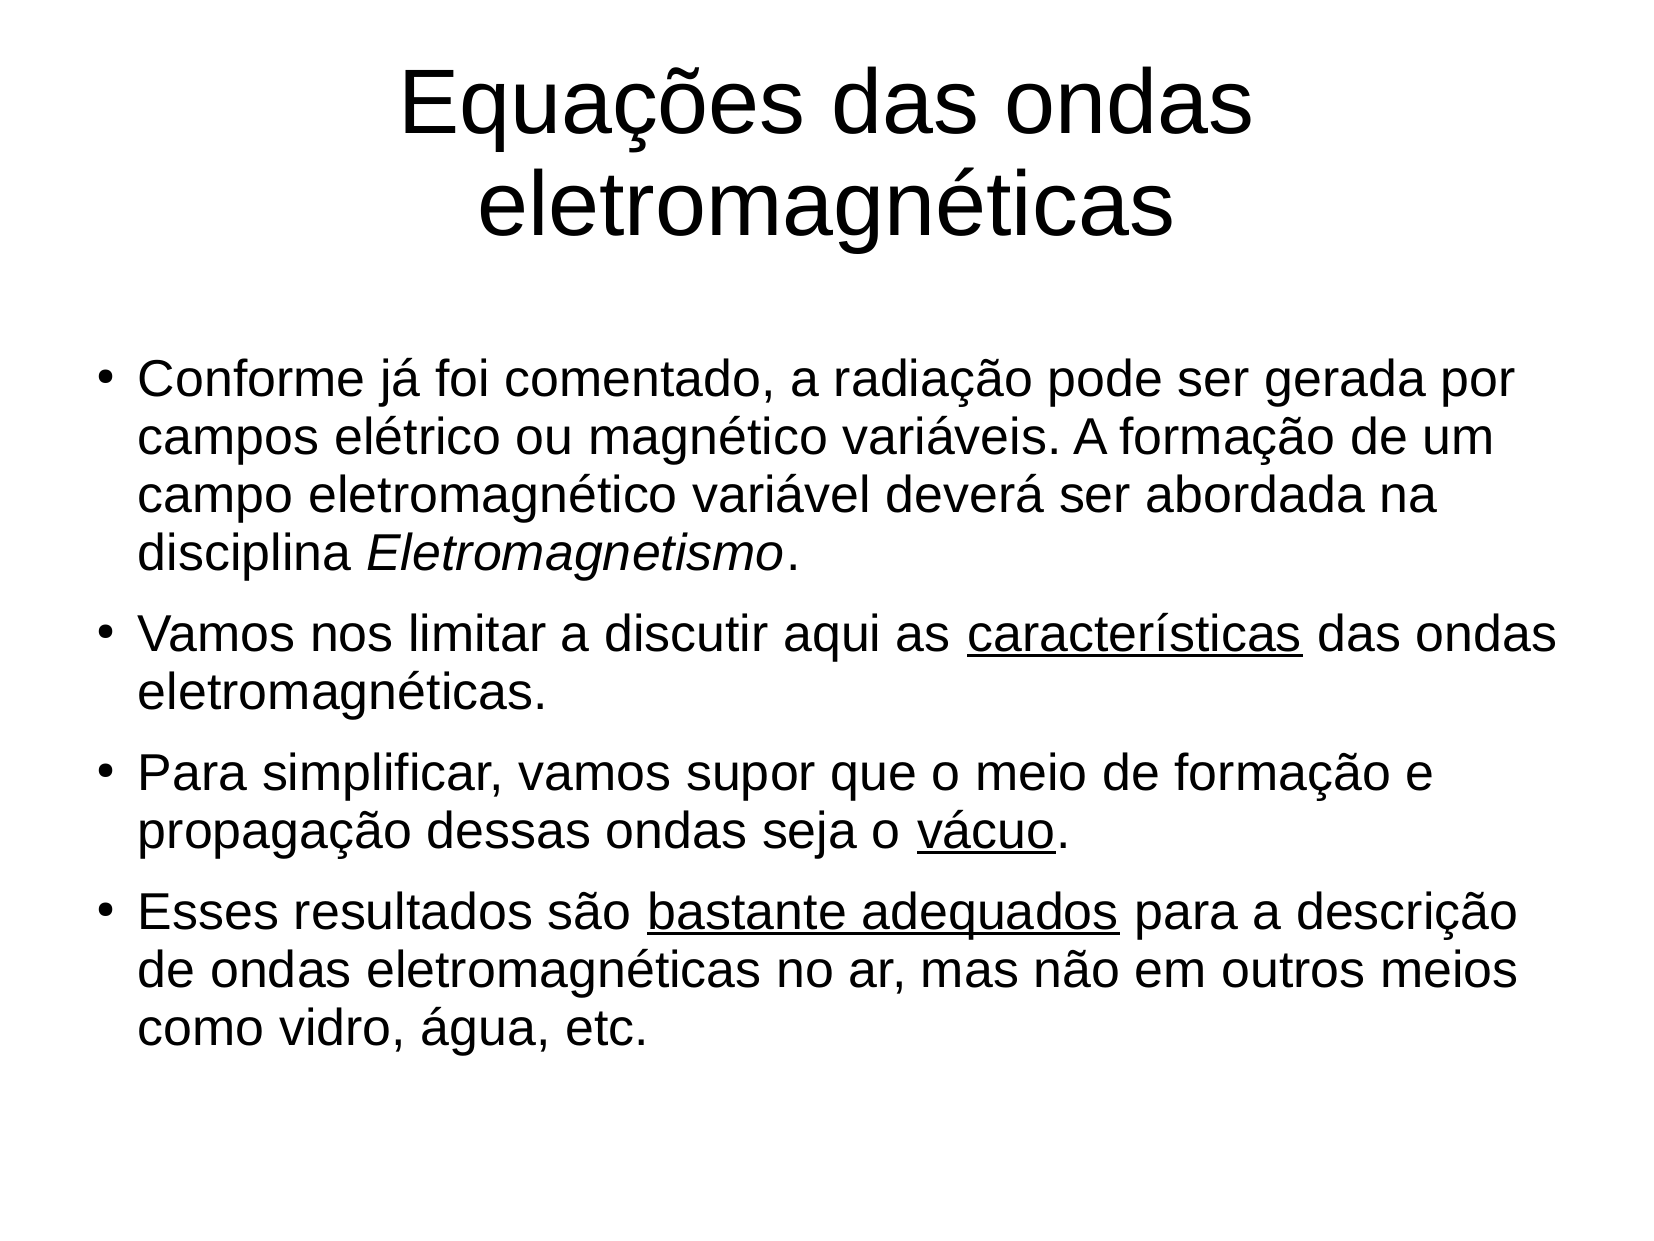

# Equações das ondas eletromagnéticas
Conforme já foi comentado, a radiação pode ser gerada por campos elétrico ou magnético variáveis. A formação de um campo eletromagnético variável deverá ser abordada na disciplina Eletromagnetismo.
Vamos nos limitar a discutir aqui as características das ondas eletromagnéticas.
Para simplificar, vamos supor que o meio de formação e propagação dessas ondas seja o vácuo.
Esses resultados são bastante adequados para a descrição de ondas eletromagnéticas no ar, mas não em outros meios como vidro, água, etc.